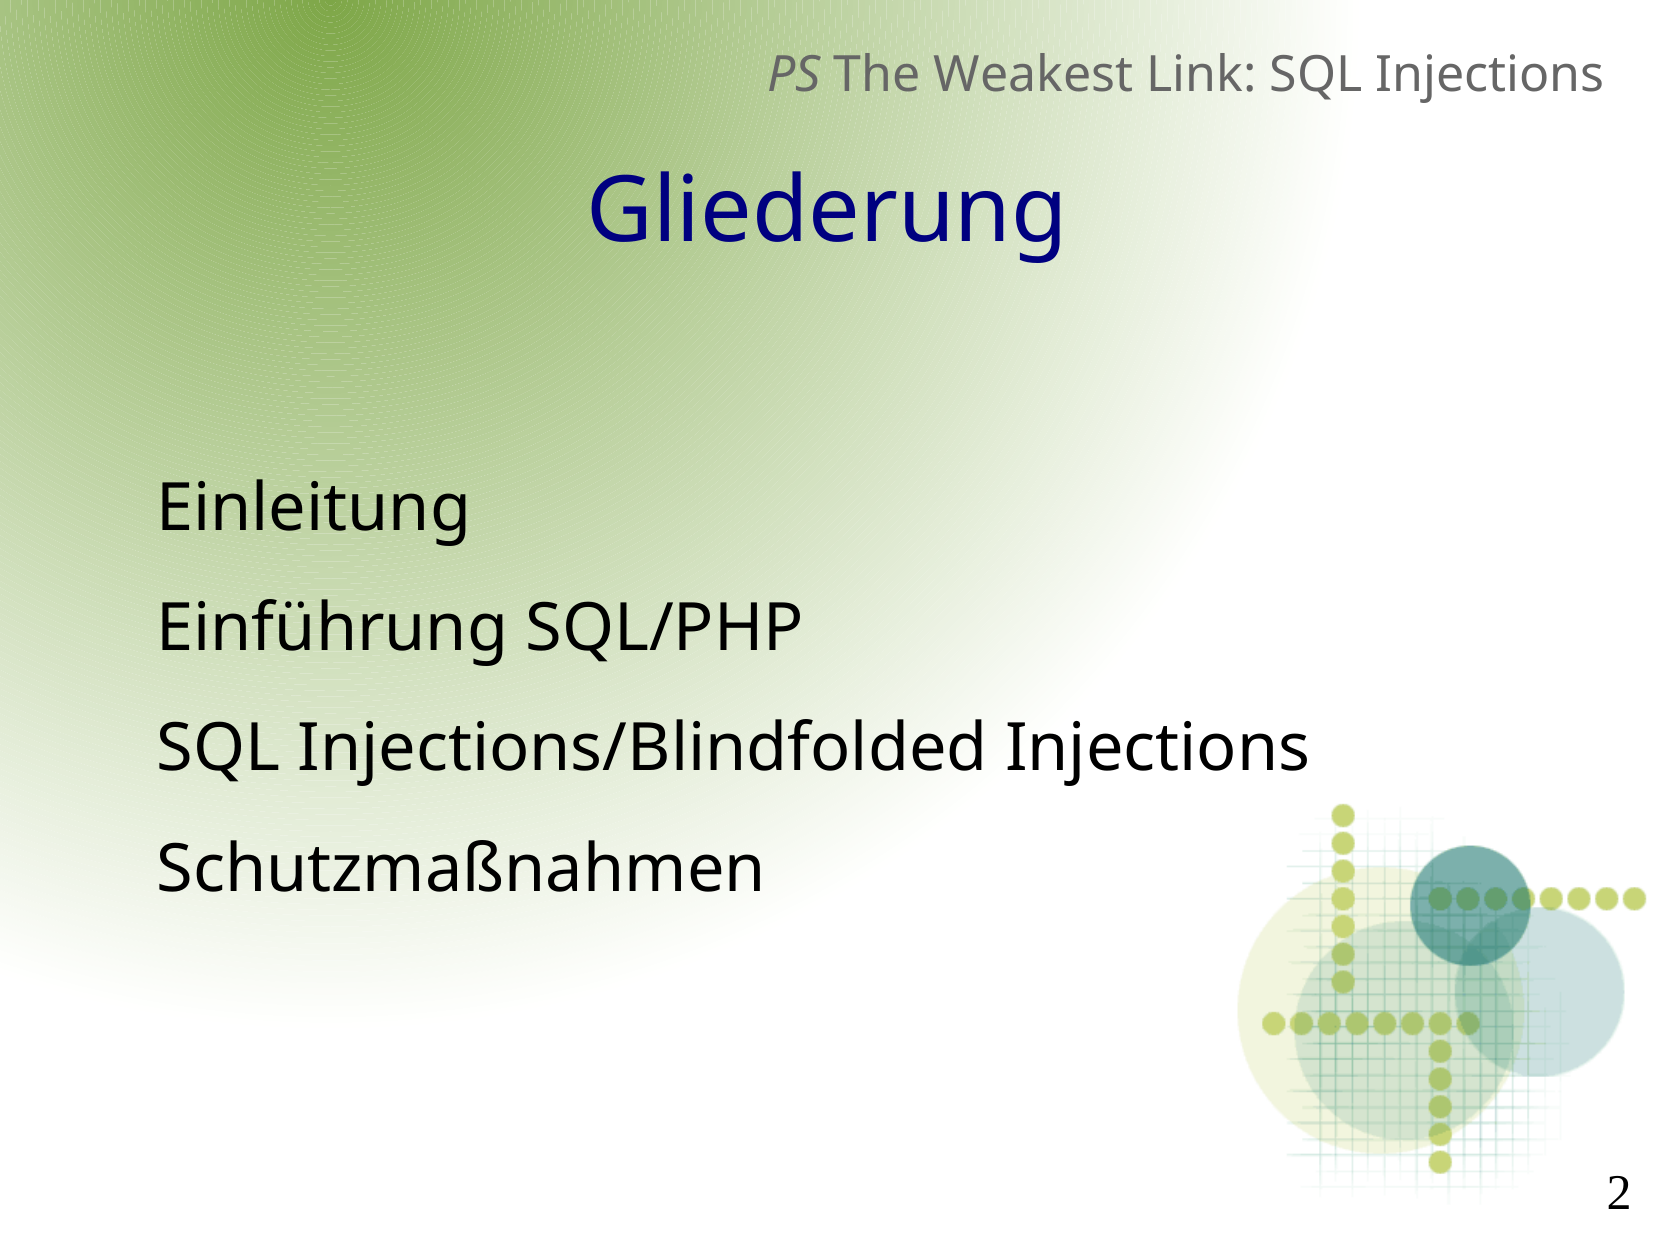

Gliederung
# Einleitung
 Einführung SQL/PHP
 SQL Injections/Blindfolded Injections
 Schutzmaßnahmen